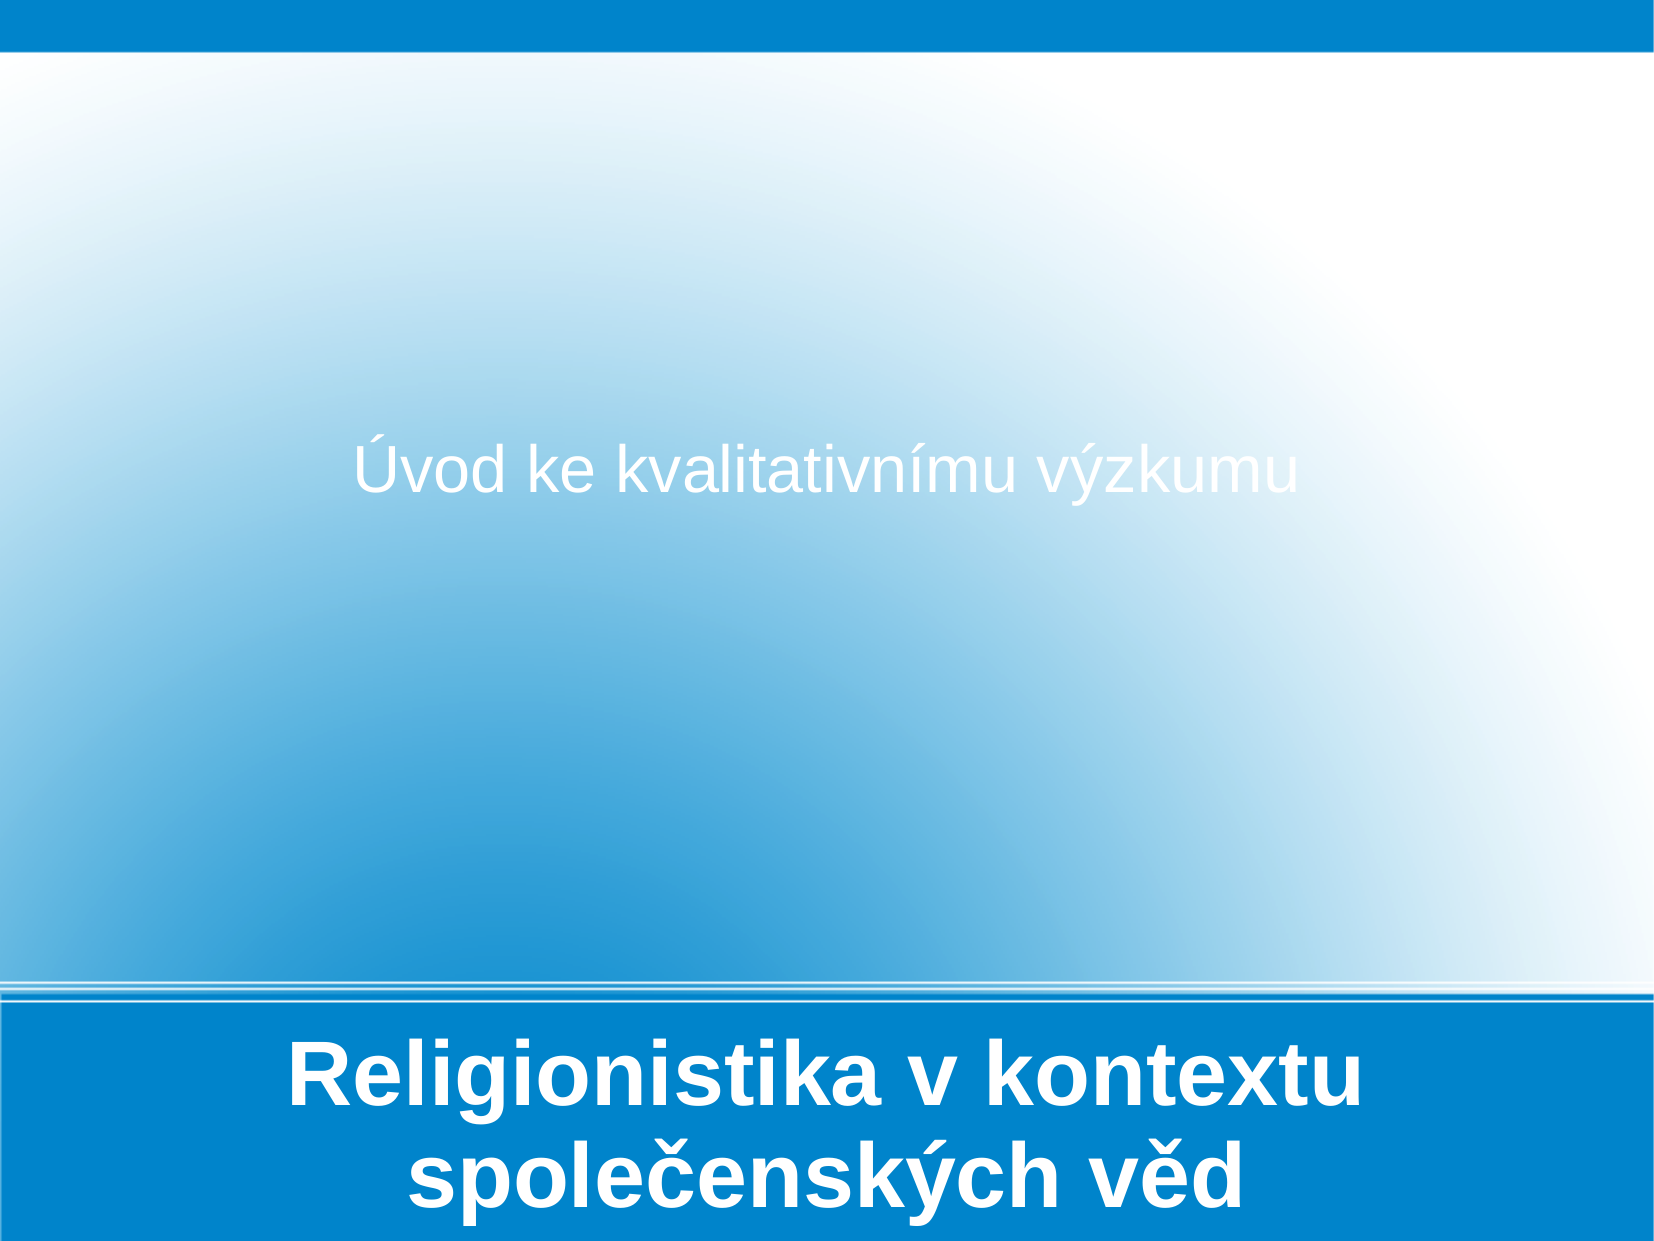

Úvod ke kvalitativnímu výzkumu
# Religionistika v kontextu společenských věd